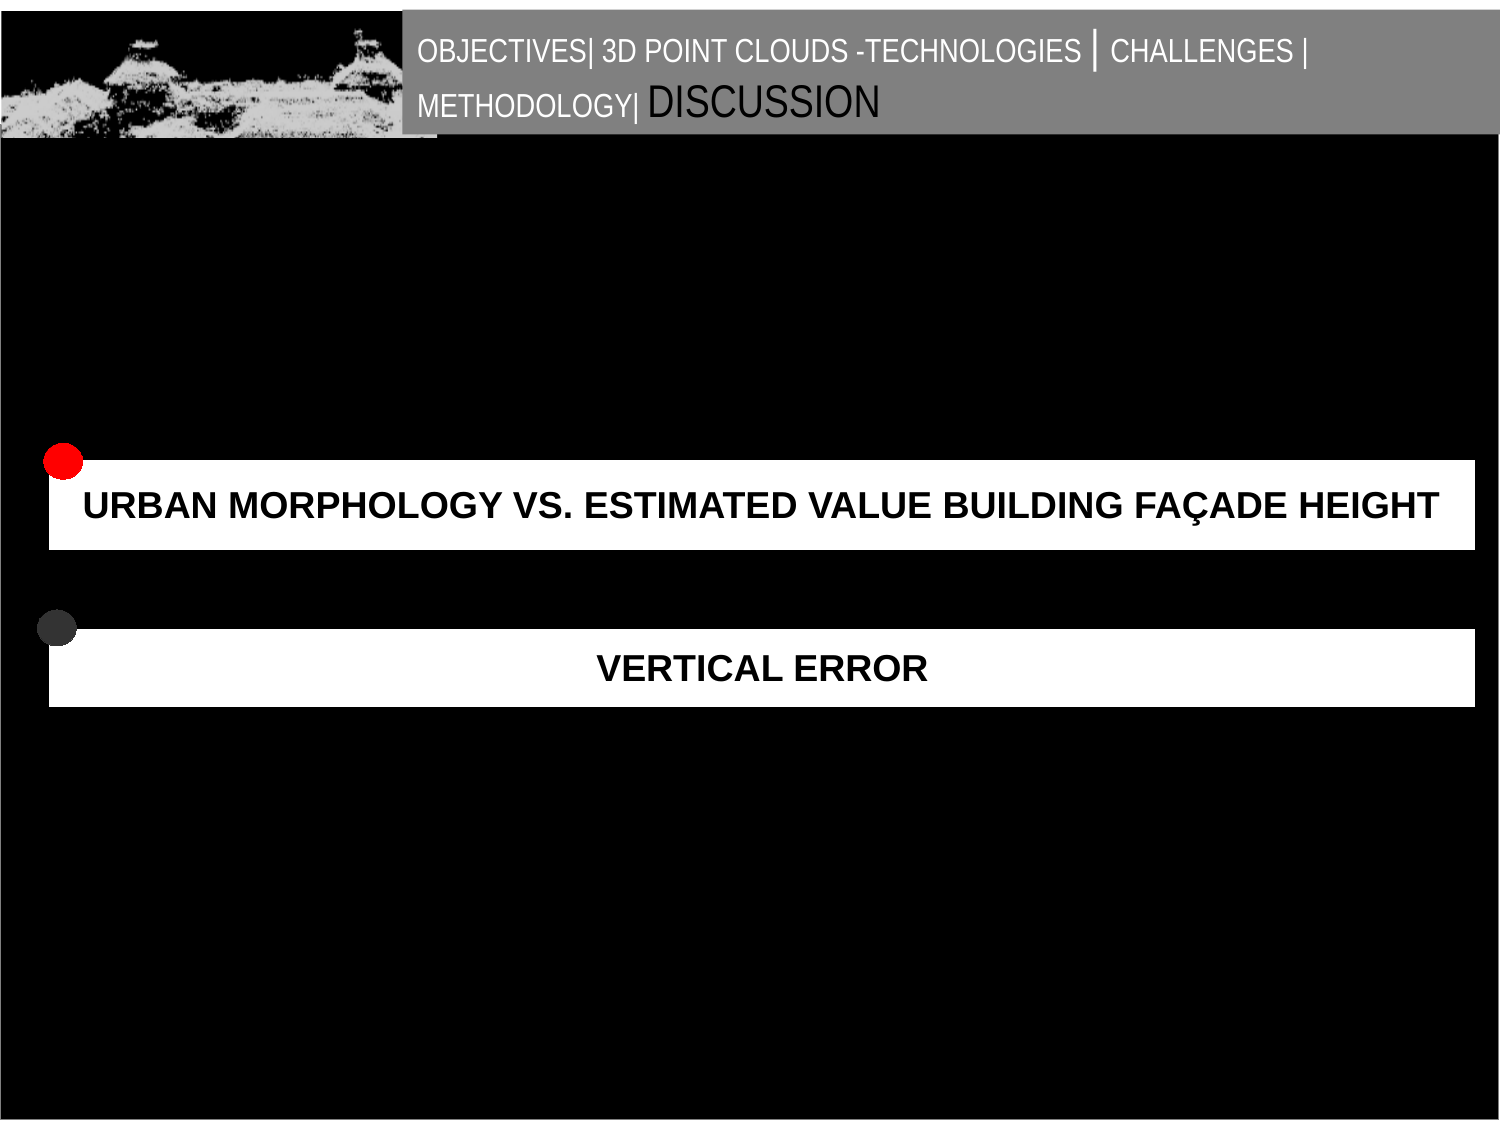

OBJECTIVES| 3D POINT CLOUDS -TECHNOLOGIES | CHALLENGES | METHODOLOGY| DISCUSSION
URBAN MORPHOLOGY VS. ESTIMATED VALUE BUILDING FAÇADE HEIGHT
VERTICAL ERROR